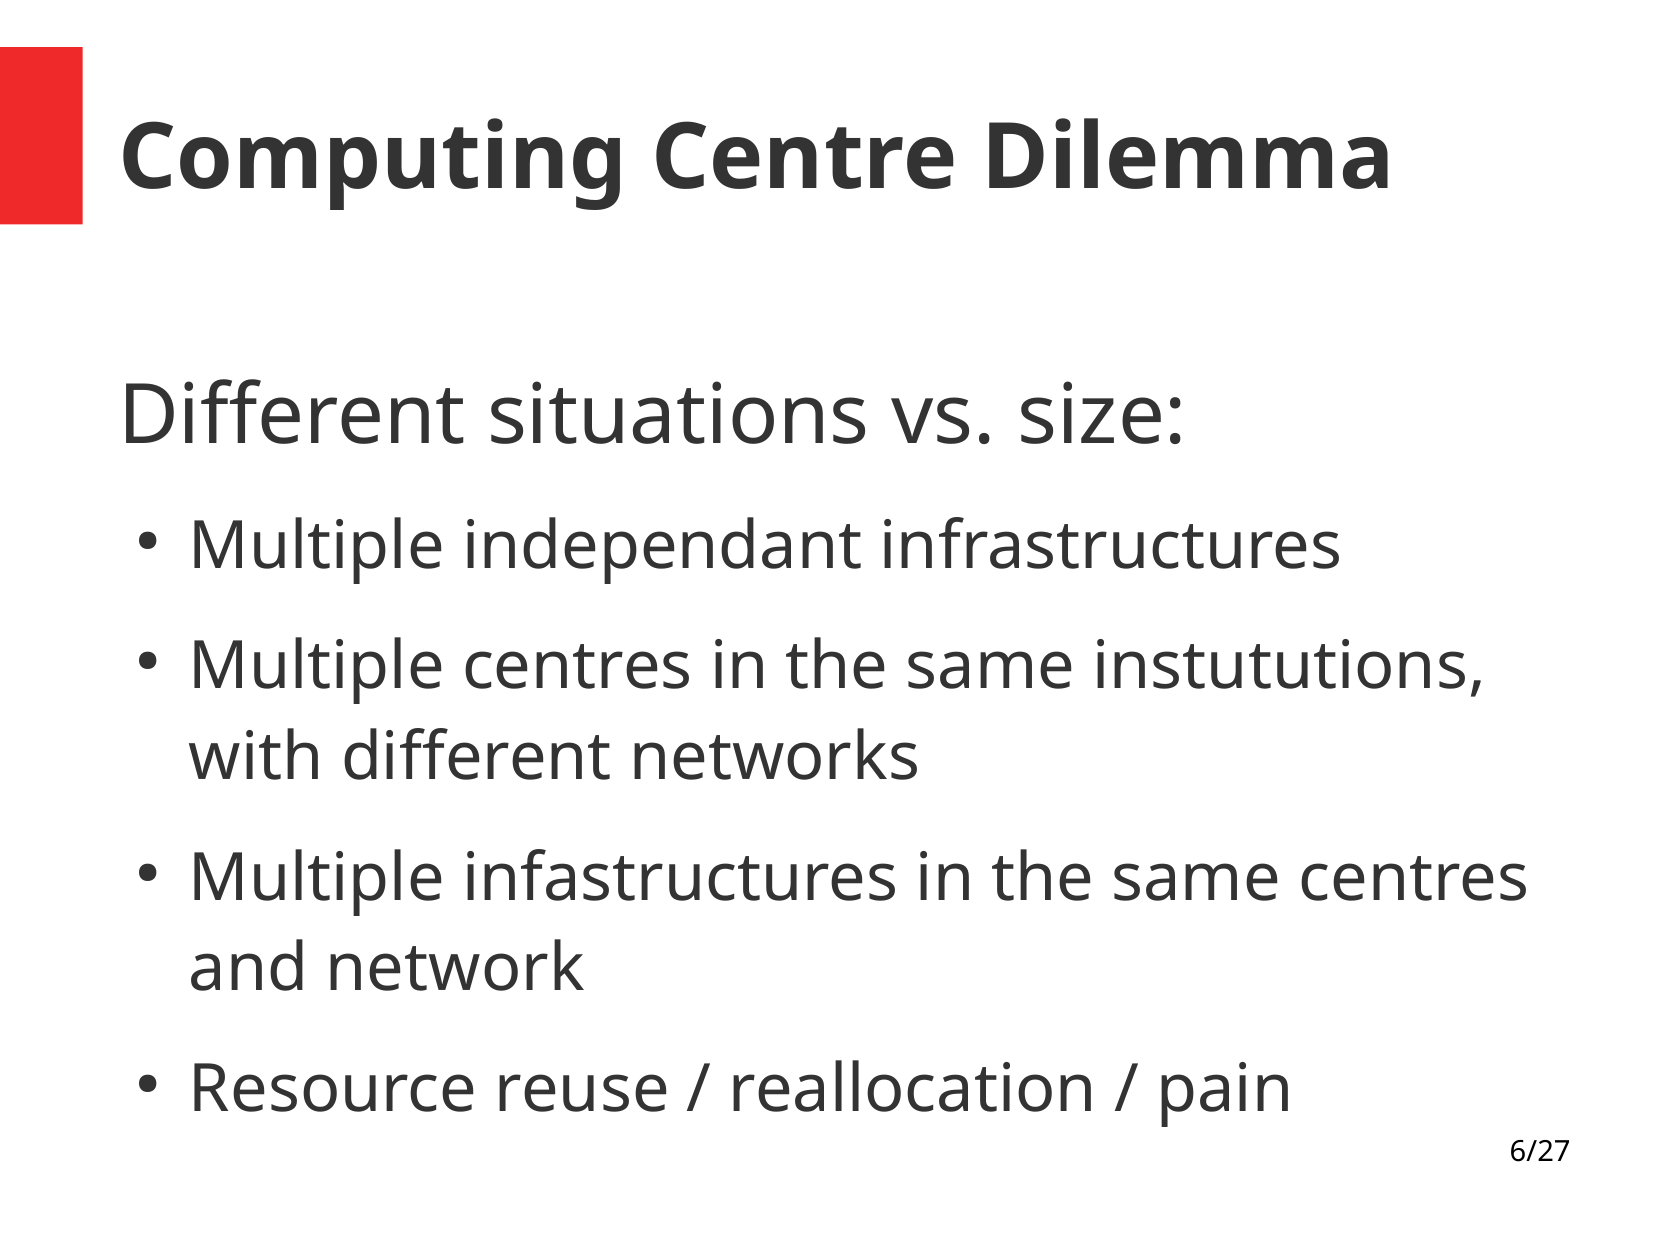

# Computing Centre Dilemma
Different situations vs. size:
Multiple independant infrastructures
Multiple centres in the same instututions, with different networks
Multiple infastructures in the same centres and network
Resource reuse / reallocation / pain
6